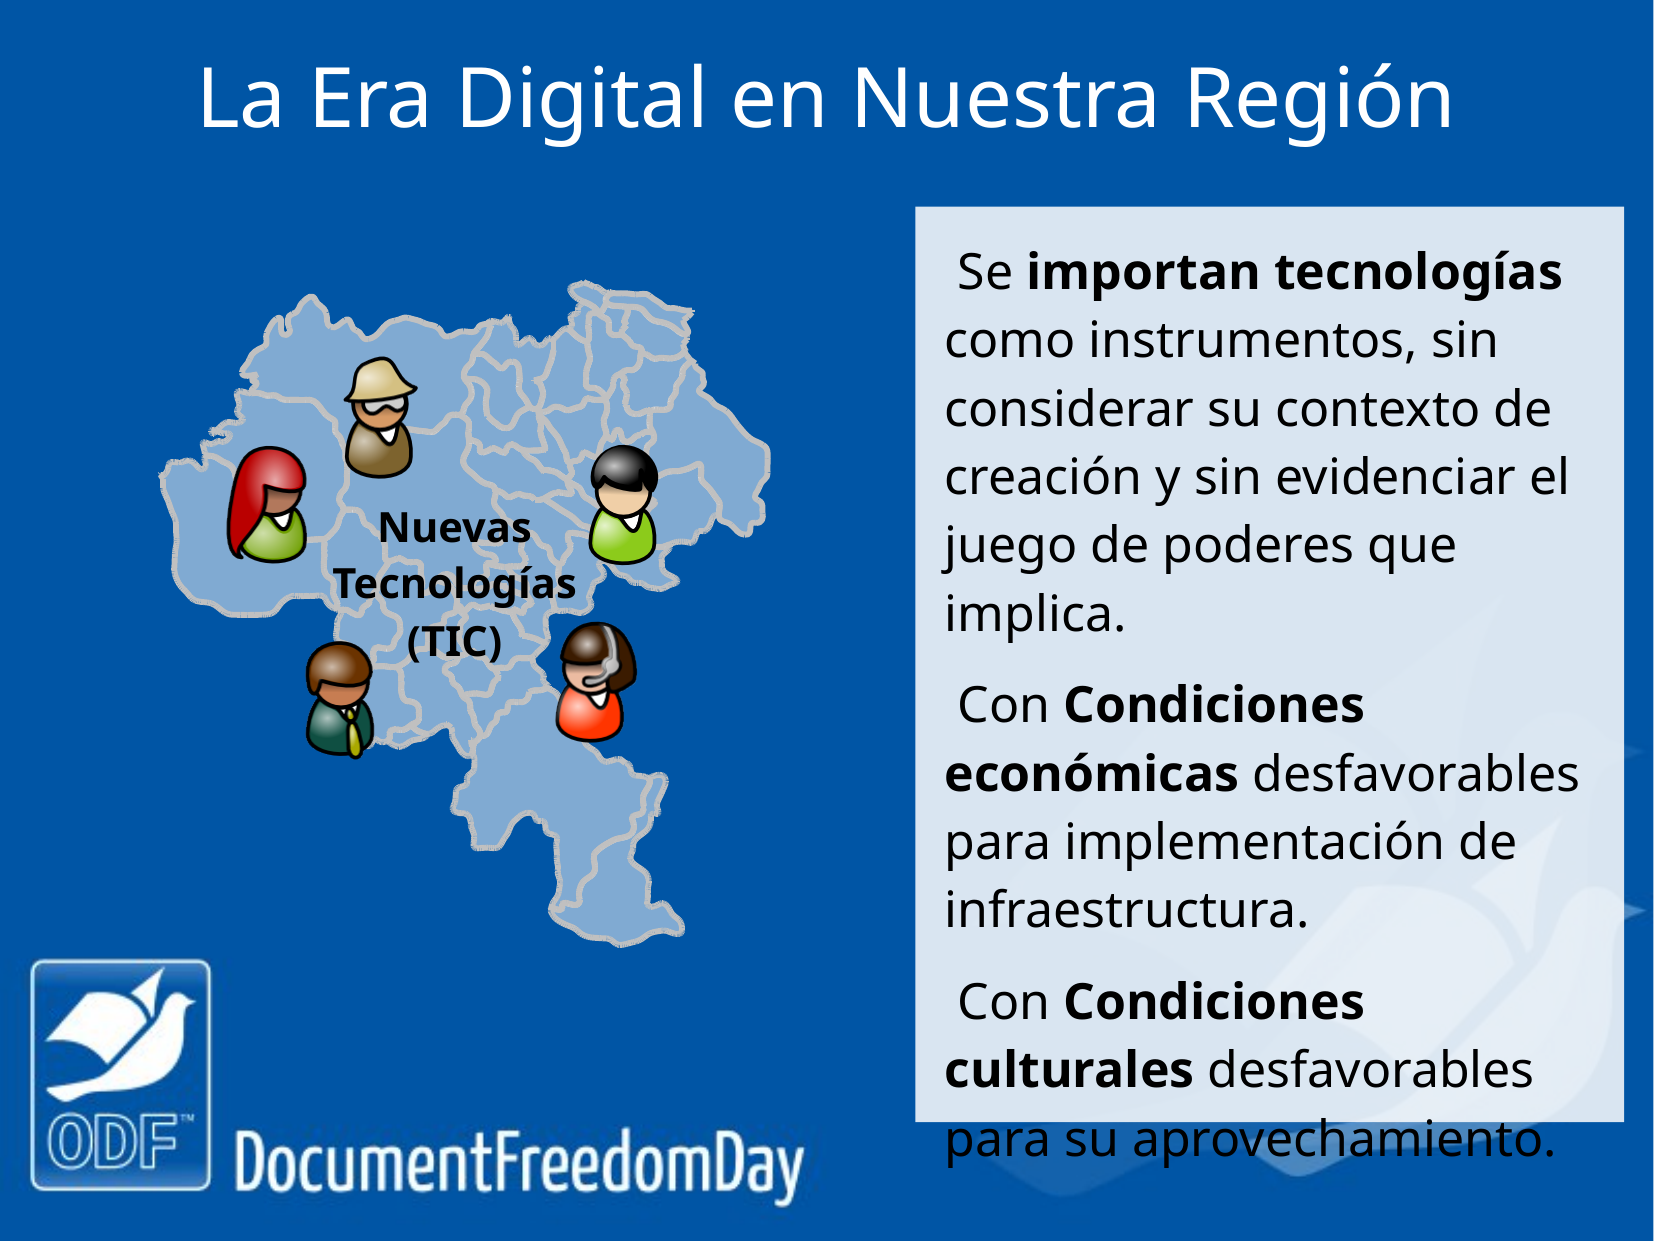

# La Era Digital en Nuestra Región
 Se importan tecnologías como instrumentos, sin considerar su contexto de creación y sin evidenciar el juego de poderes que implica.
 Con Condiciones económicas desfavorables para implementación de infraestructura.
 Con Condiciones culturales desfavorables para su aprovechamiento.
Nuevas
Tecnologías
(TIC)